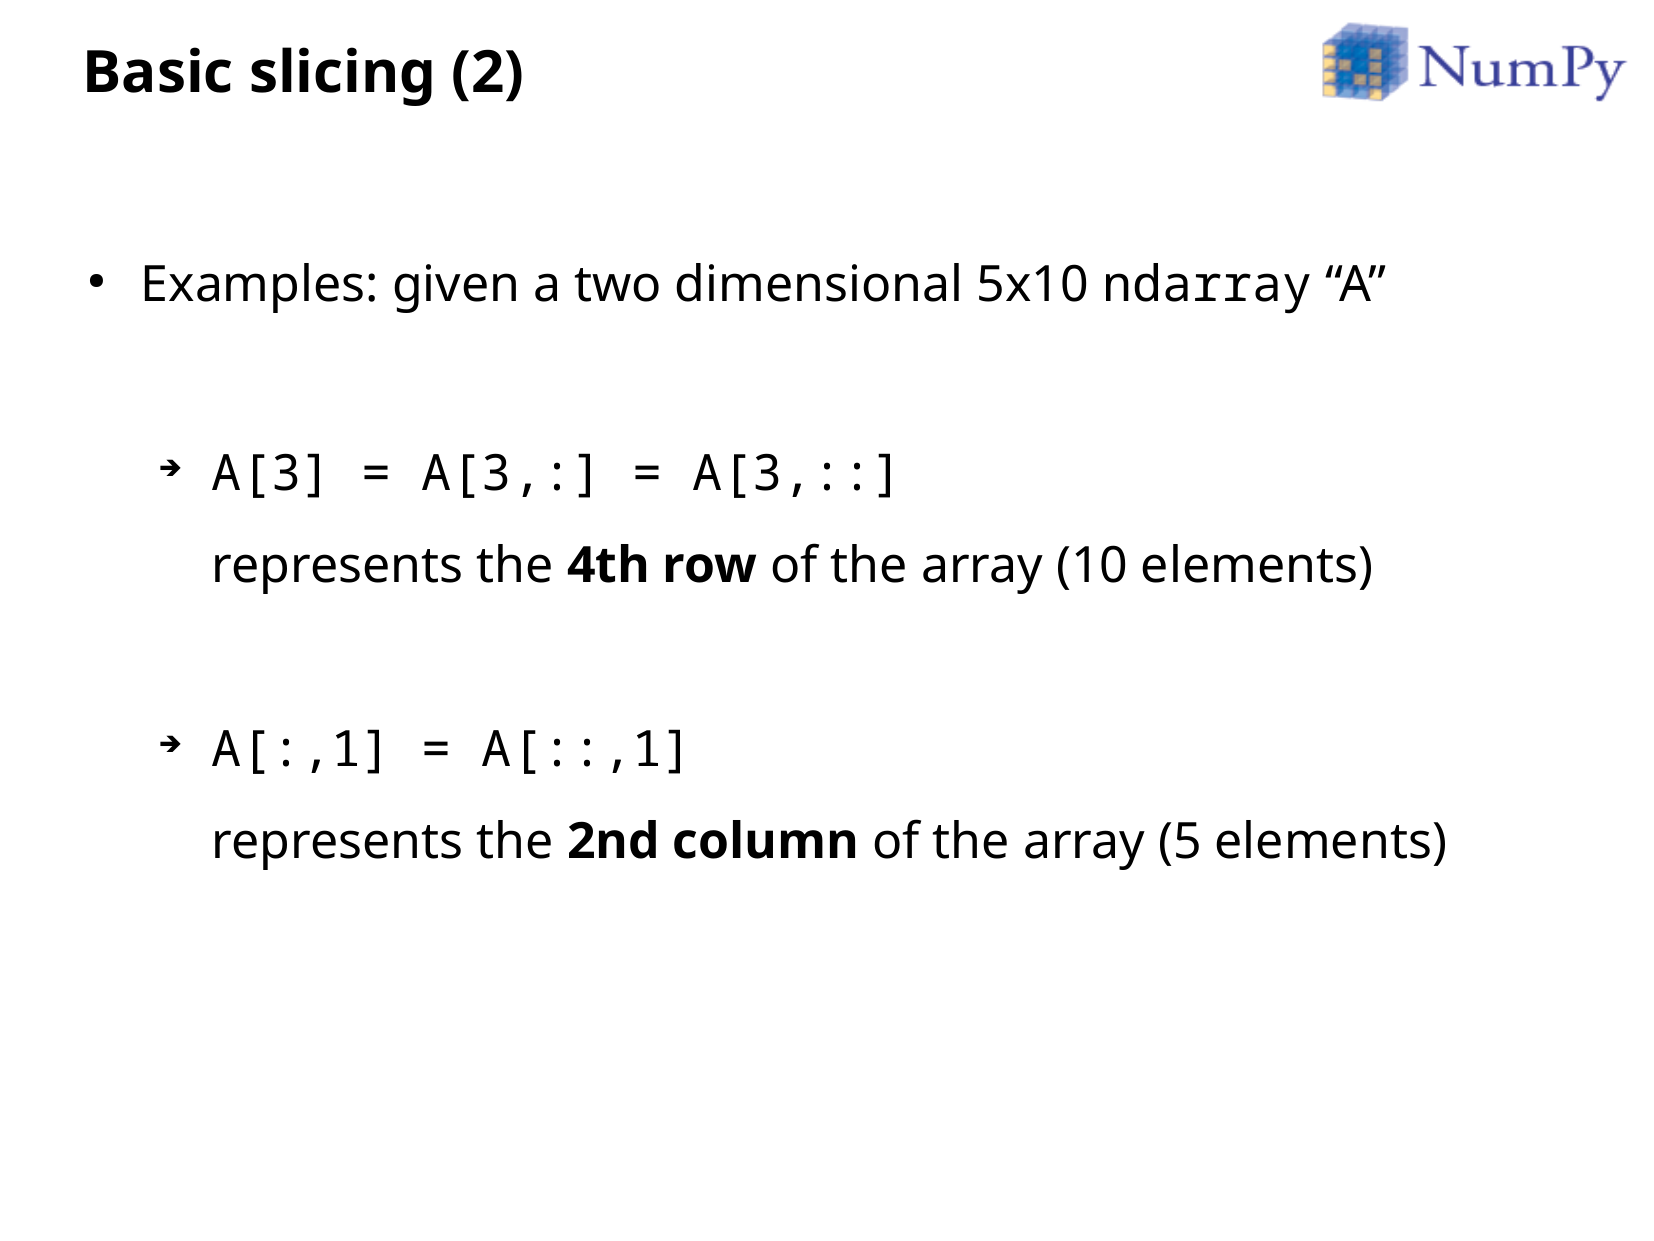

# Basic slicing (2)
Examples: given a two dimensional 5x10 ndarray “A”
A[3] = A[3,:] = A[3,::]
represents the 4th row of the array (10 elements)
A[:,1] = A[::,1]
represents the 2nd column of the array (5 elements)